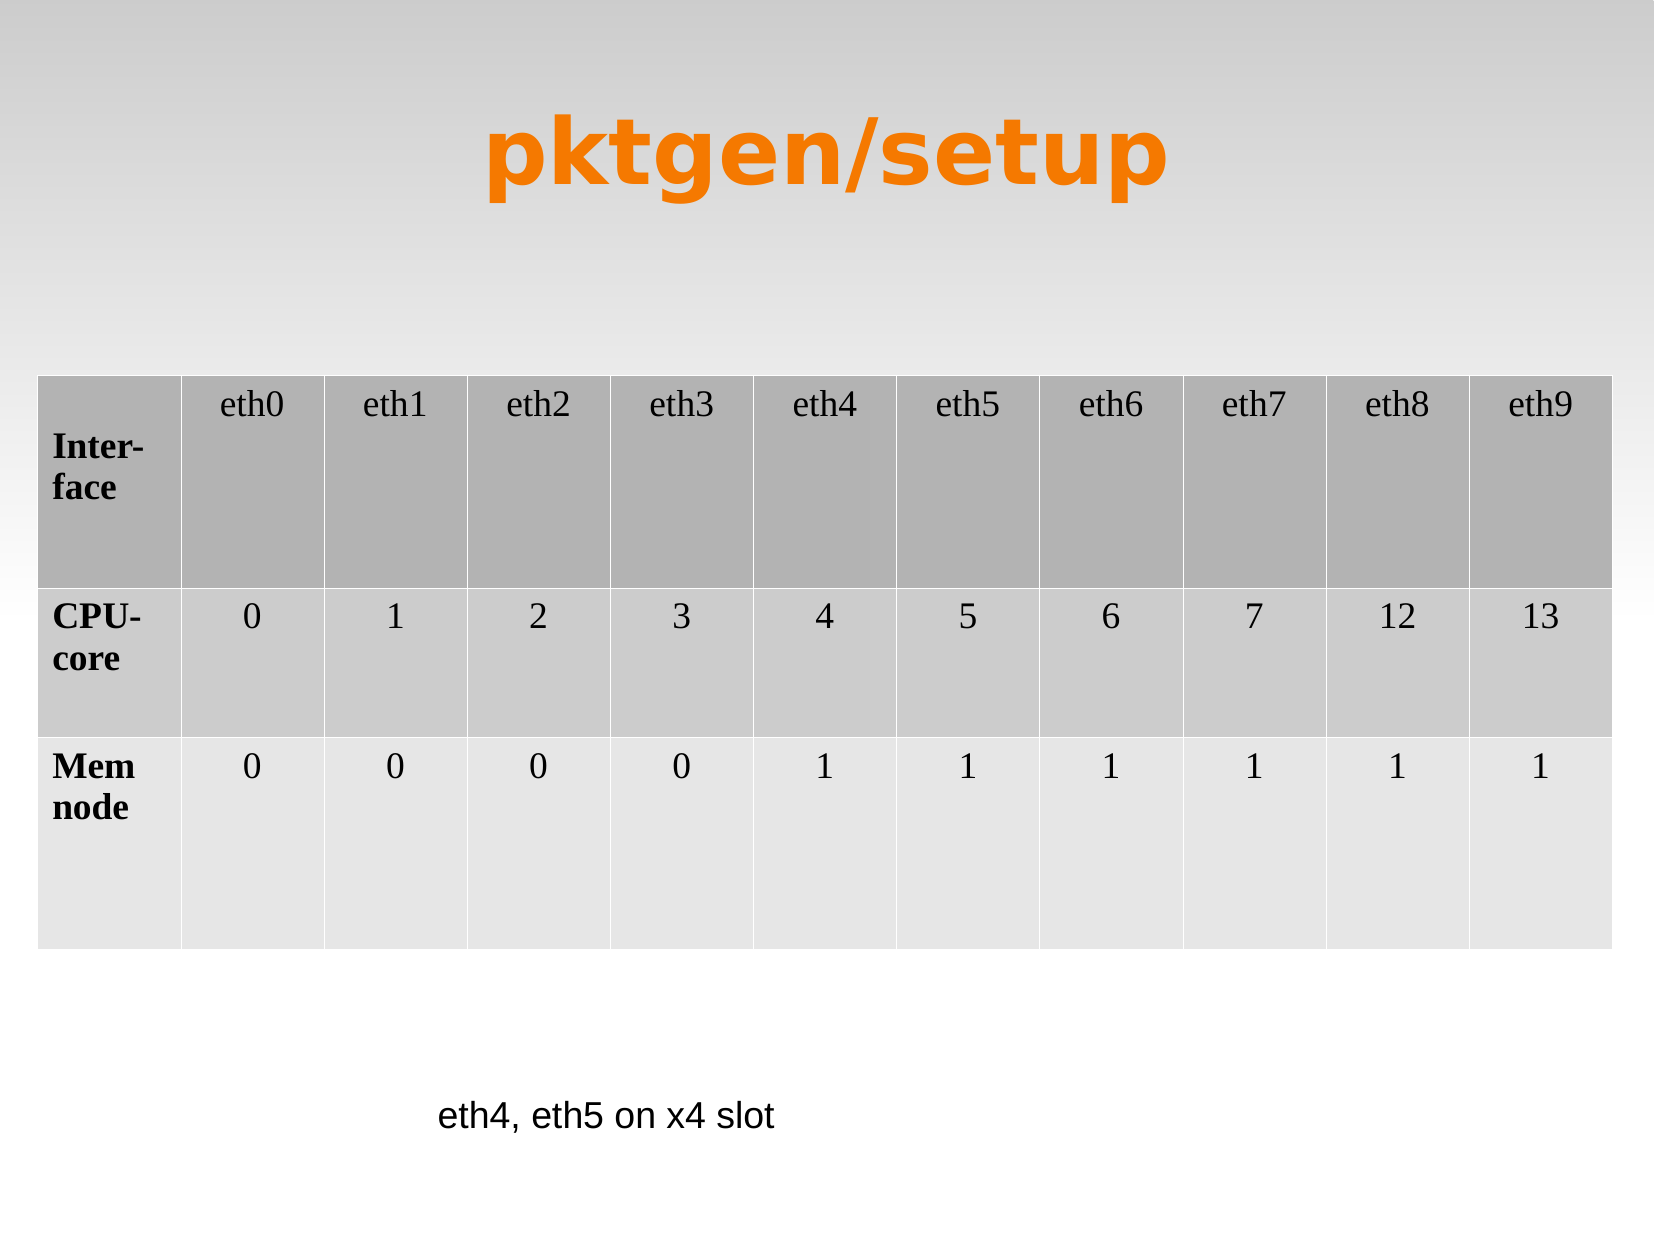

# pktgen/setup
| Inter-face | eth0 | eth1 | eth2 | eth3 | eth4 | eth5 | eth6 | eth7 | eth8 | eth9 |
| --- | --- | --- | --- | --- | --- | --- | --- | --- | --- | --- |
| CPU-core | 0 | 1 | 2 | 3 | 4 | 5 | 6 | 7 | 12 | 13 |
| Mem node | 0 | 0 | 0 | 0 | 1 | 1 | 1 | 1 | 1 | 1 |
 eth4, eth5 on x4 slot